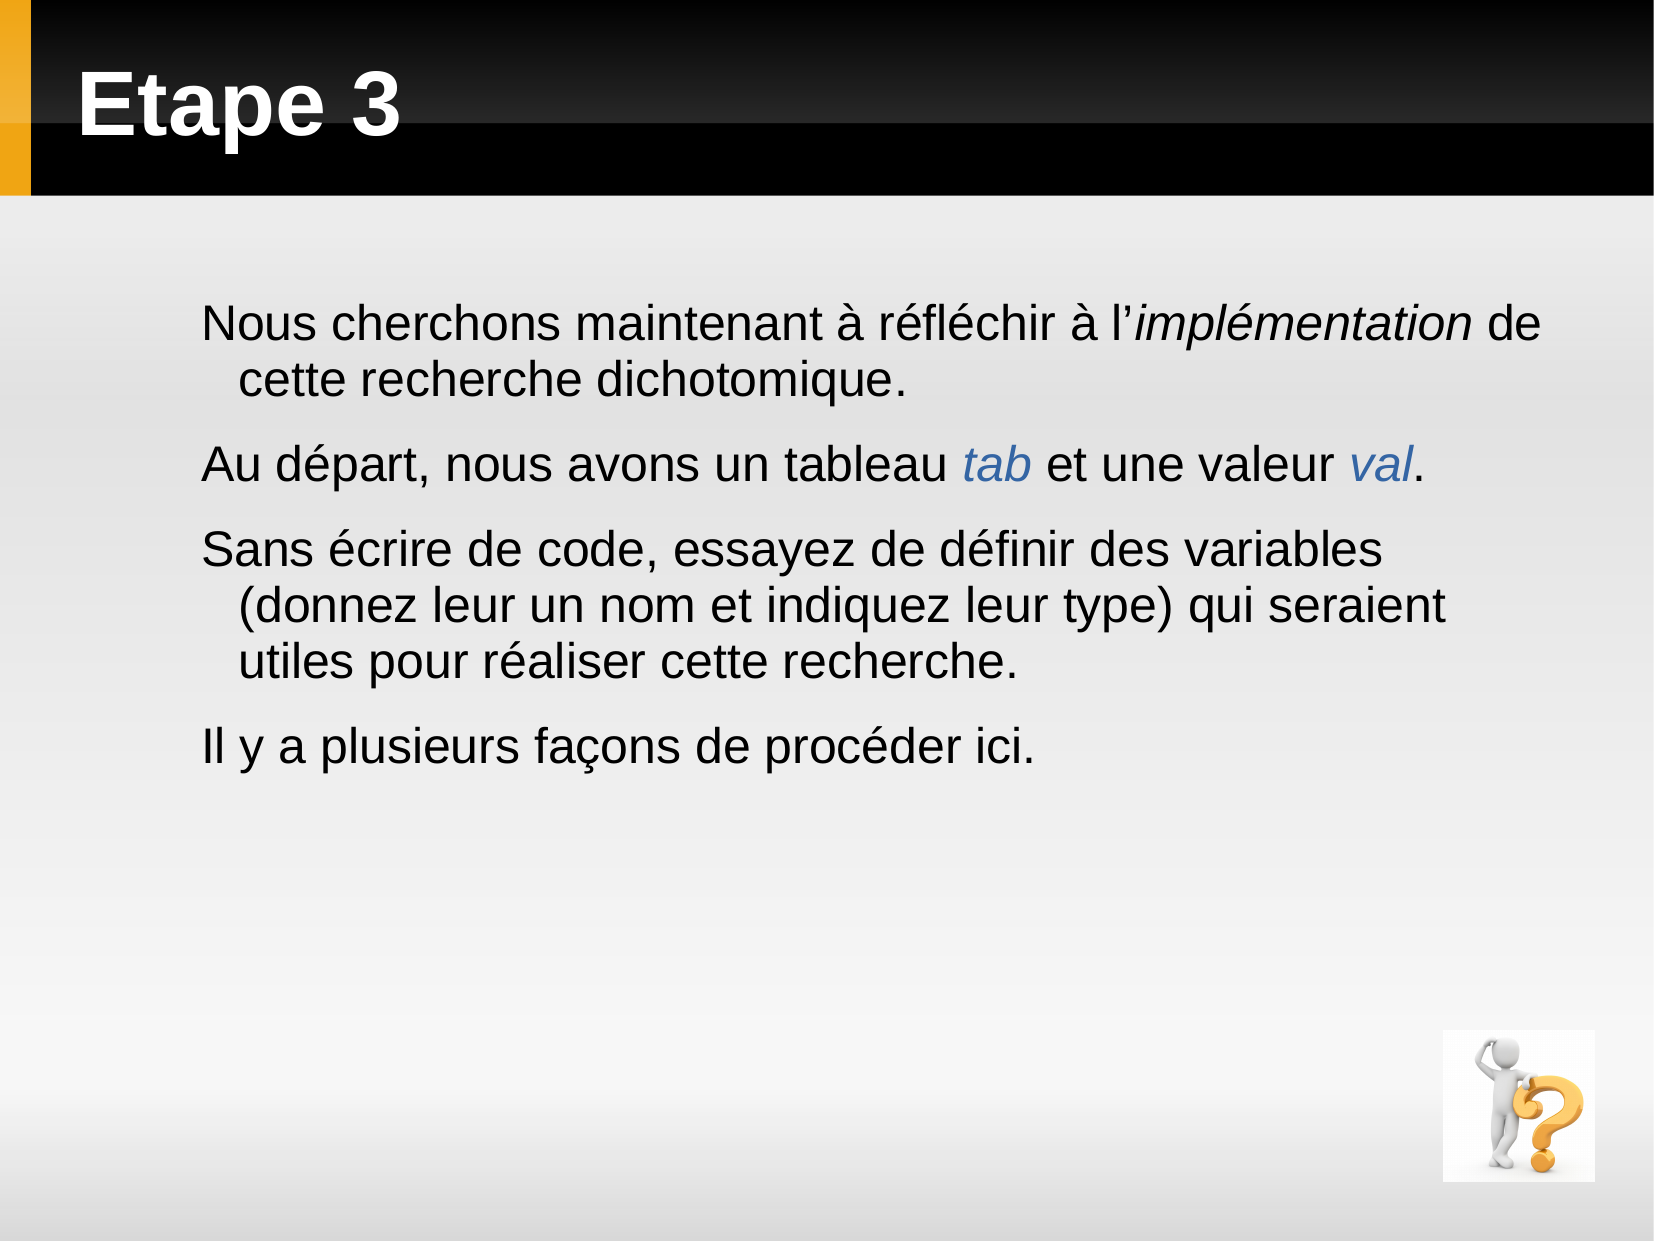

Etape 3
# Nous cherchons maintenant à réfléchir à l’implémentation de cette recherche dichotomique.
Au départ, nous avons un tableau tab et une valeur val.
Sans écrire de code, essayez de définir des variables (donnez leur un nom et indiquez leur type) qui seraient utiles pour réaliser cette recherche.
Il y a plusieurs façons de procéder ici.